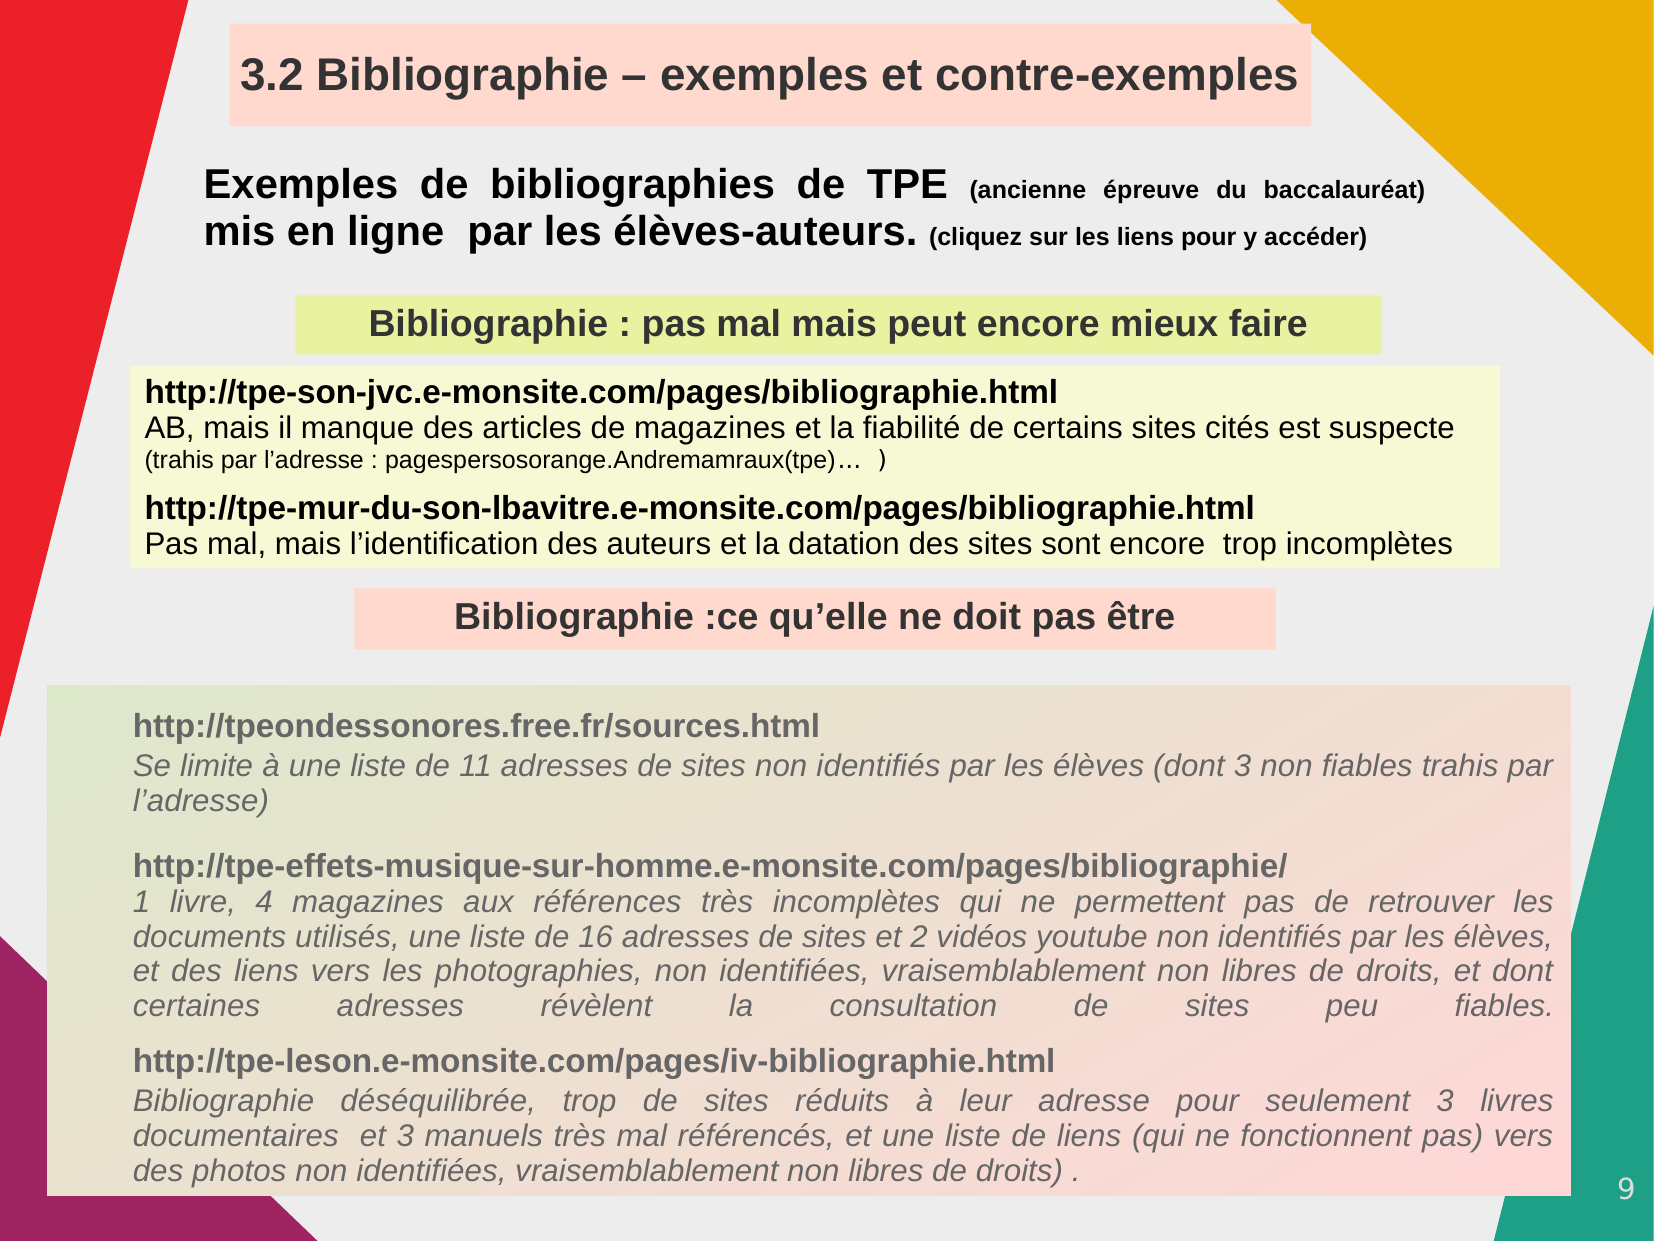

# 3.2 Bibliographie – exemples et contre-exemples
Exemples de bibliographies de TPE (ancienne épreuve du baccalauréat) mis en ligne par les élèves-auteurs. (cliquez sur les liens pour y accéder)
Bibliographie : pas mal mais peut encore mieux faire
http://tpe-son-jvc.e-monsite.com/pages/bibliographie.html
AB, mais il manque des articles de magazines et la fiabilité de certains sites cités est suspecte (trahis par l’adresse : pagespersosorange.Andremamraux(tpe)... )
http://tpe-mur-du-son-lbavitre.e-monsite.com/pages/bibliographie.html
Pas mal, mais l’identification des auteurs et la datation des sites sont encore trop incomplètes
Bibliographie :ce qu’elle ne doit pas être
http://tpeondessonores.free.fr/sources.html
Se limite à une liste de 11 adresses de sites non identifiés par les élèves (dont 3 non fiables trahis par l’adresse)
http://tpe-effets-musique-sur-homme.e-monsite.com/pages/bibliographie/
1 livre, 4 magazines aux références très incomplètes qui ne permettent pas de retrouver les documents utilisés, une liste de 16 adresses de sites et 2 vidéos youtube non identifiés par les élèves, et des liens vers les photographies, non identifiées, vraisemblablement non libres de droits, et dont certaines adresses révèlent la consultation de sites peu fiables.http://tpe-leson.e-monsite.com/pages/iv-bibliographie.html
Bibliographie déséquilibrée, trop de sites réduits à leur adresse pour seulement 3 livres documentaires et 3 manuels très mal référencés, et une liste de liens (qui ne fonctionnent pas) vers des photos non identifiées, vraisemblablement non libres de droits) .
9